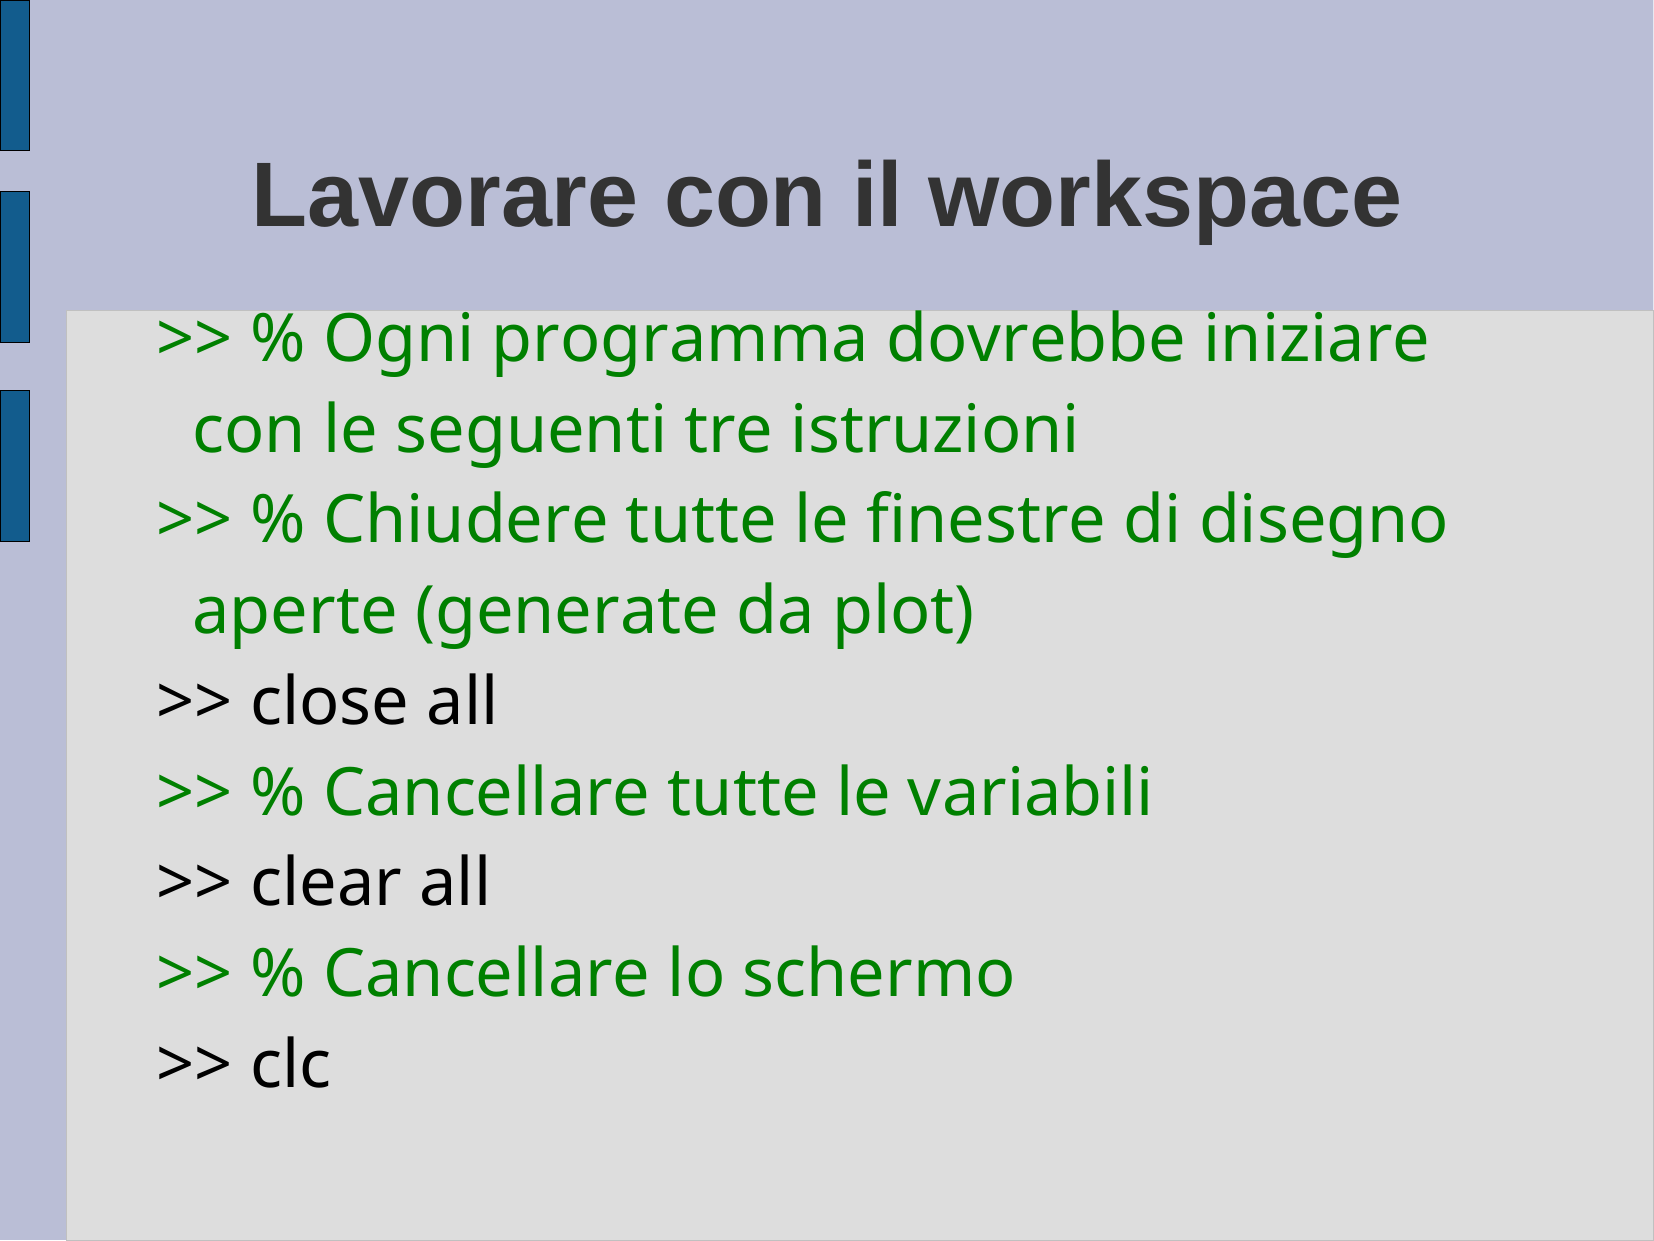

# Lavorare con il workspace
>> % Ogni programma dovrebbe iniziare con le seguenti tre istruzioni
>> % Chiudere tutte le finestre di disegno aperte (generate da plot)
>> close all
>> % Cancellare tutte le variabili
>> clear all
>> % Cancellare lo schermo
>> clc